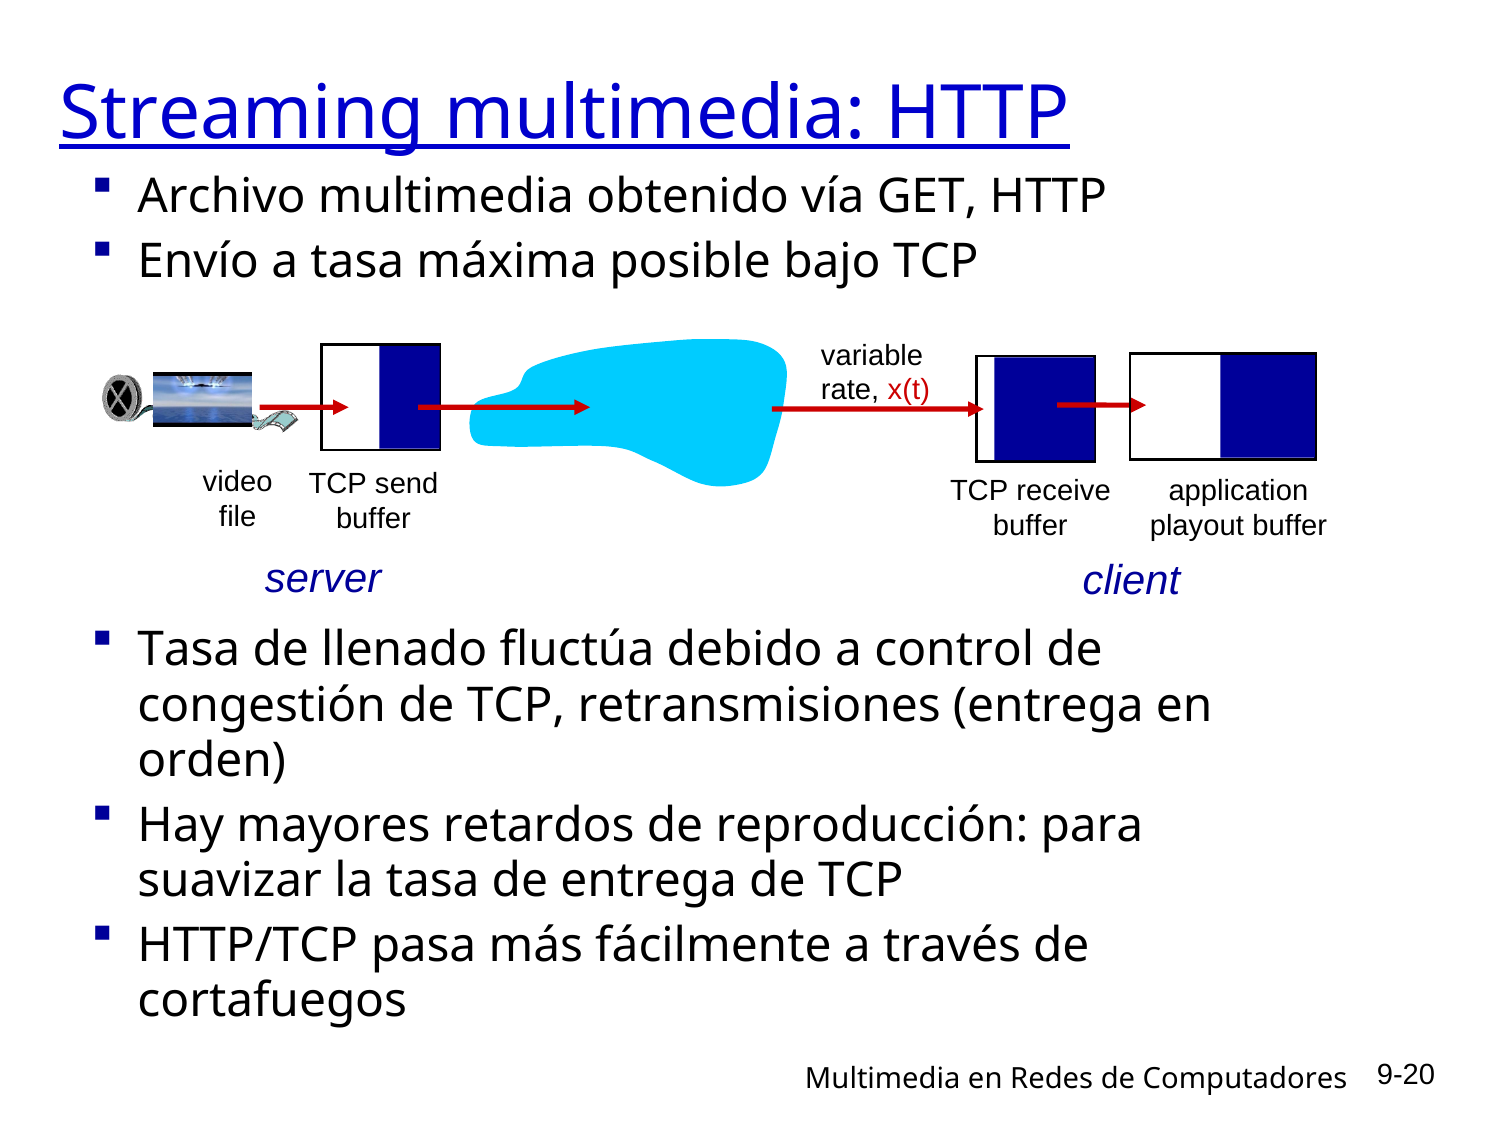

# Streaming multimedia: HTTP
Archivo multimedia obtenido vía GET, HTTP
Envío a tasa máxima posible bajo TCP
Tasa de llenado fluctúa debido a control de congestión de TCP, retransmisiones (entrega en orden)
Hay mayores retardos de reproducción: para suavizar la tasa de entrega de TCP
HTTP/TCP pasa más fácilmente a través de cortafuegos
variable rate, x(t)
video
file
TCP send buffer
TCP receive buffer
application playout buffer
server
client
20